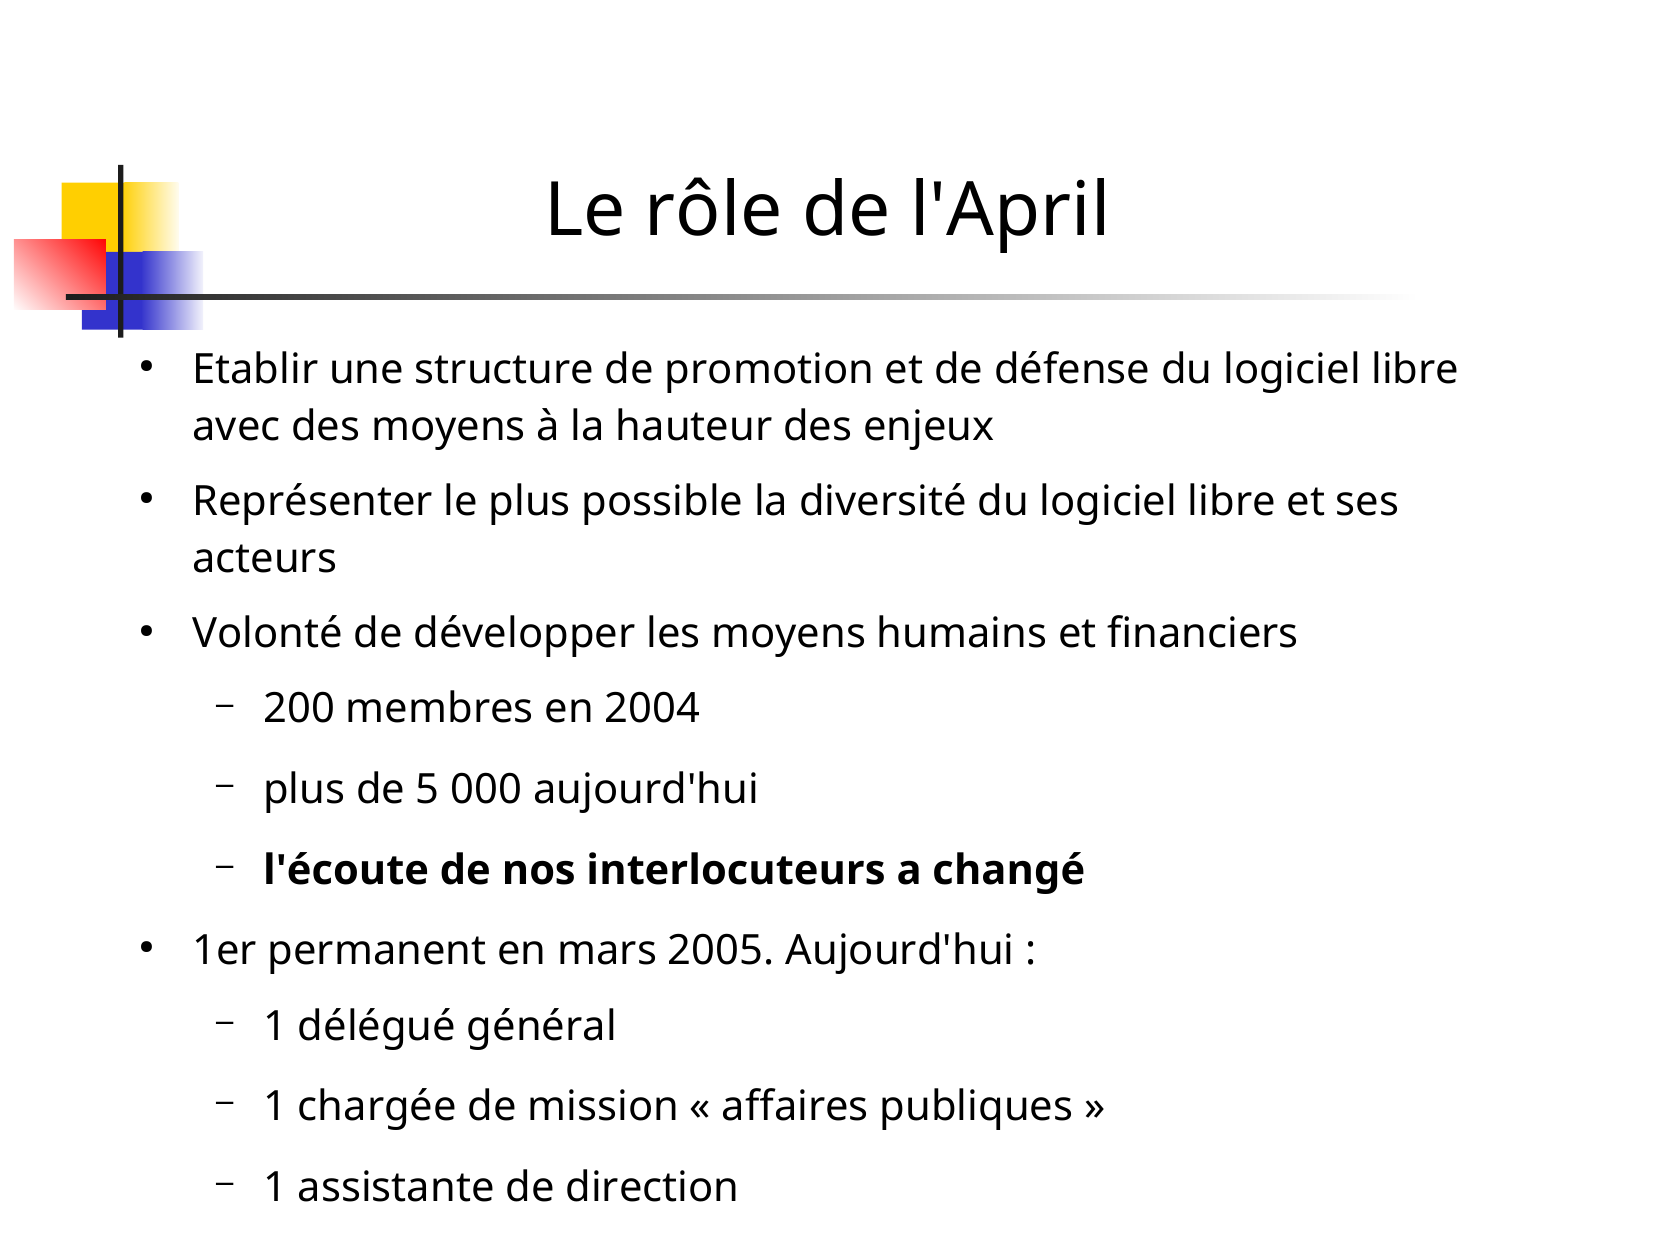

# Le rôle de l'April
Etablir une structure de promotion et de défense du logiciel libre avec des moyens à la hauteur des enjeux
Représenter le plus possible la diversité du logiciel libre et ses acteurs
Volonté de développer les moyens humains et financiers
200 membres en 2004
plus de 5 000 aujourd'hui
l'écoute de nos interlocuteurs a changé
1er permanent en mars 2005. Aujourd'hui :
1 délégué général
1 chargée de mission « affaires publiques »
1 assistante de direction
Feuille de route 2009-2014 sur http://www.april.org